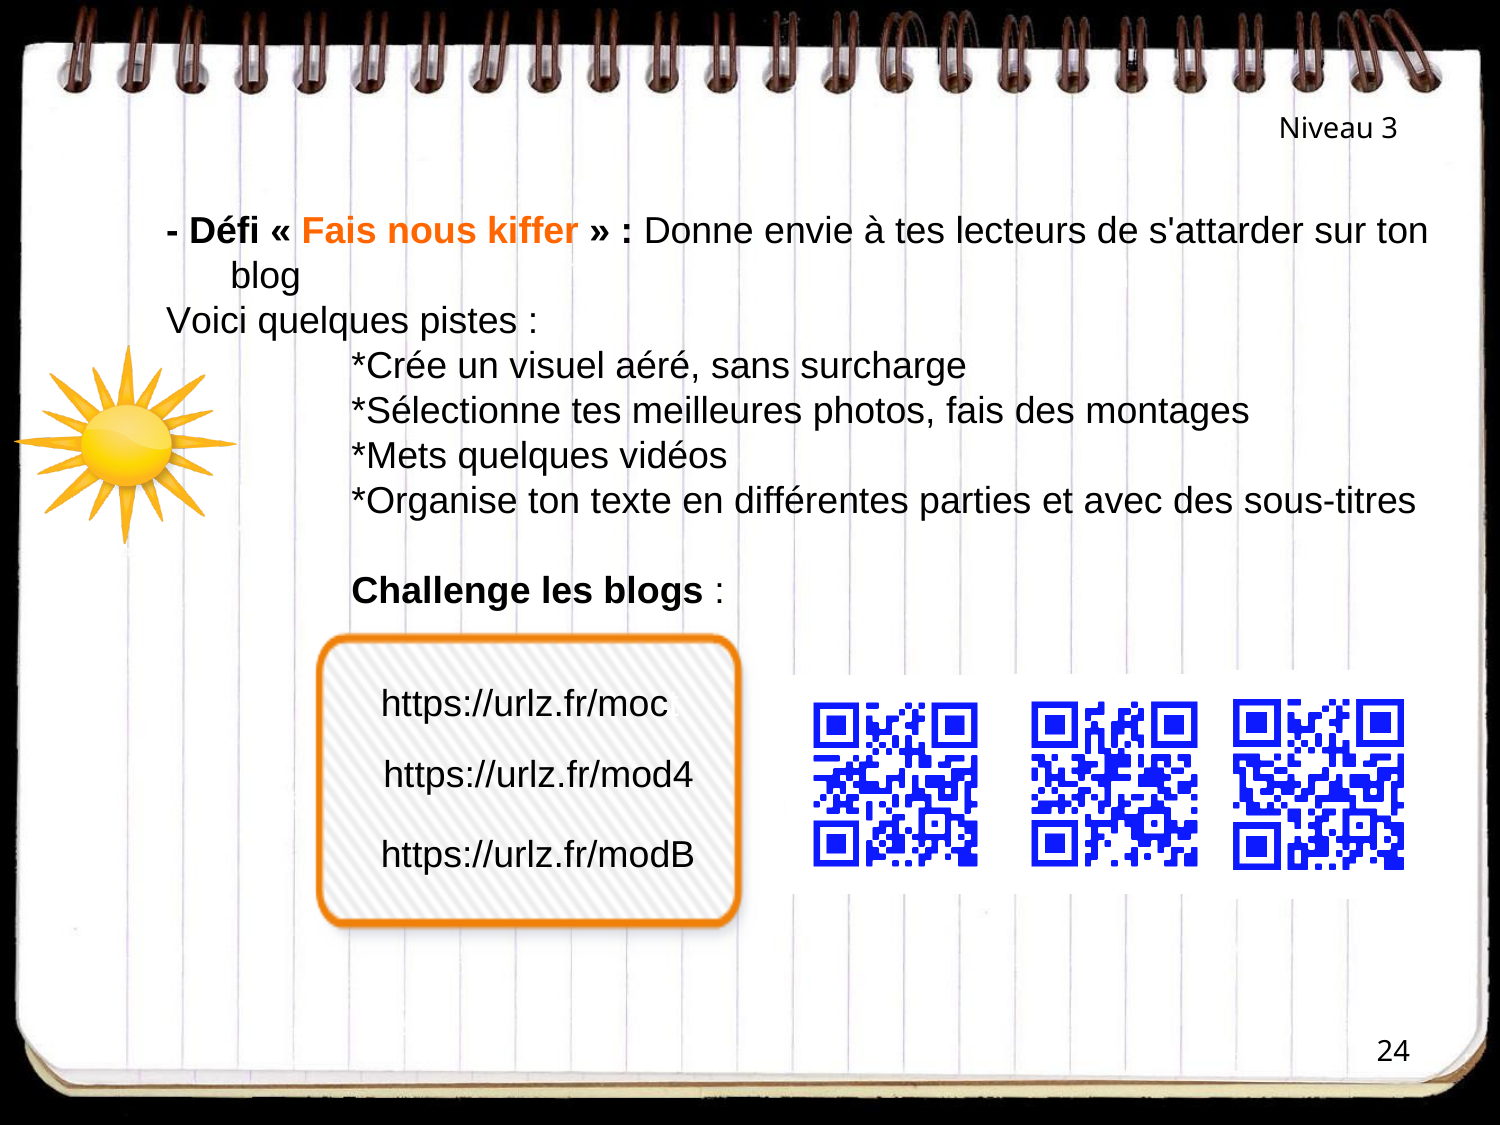

Niveau 3
- Défi « Fais nous kiffer » : Donne envie à tes lecteurs de s'attarder sur ton blog
Voici quelques pistes :
*Crée un visuel aéré, sans surcharge
*Sélectionne tes meilleures photos, fais des montages
*Mets quelques vidéos
*Organise ton texte en différentes parties et avec des sous-titres
Challenge les blogs :
https://urlz.fr/moct
https://urlz.fr/mod4
https://urlz.fr/modB